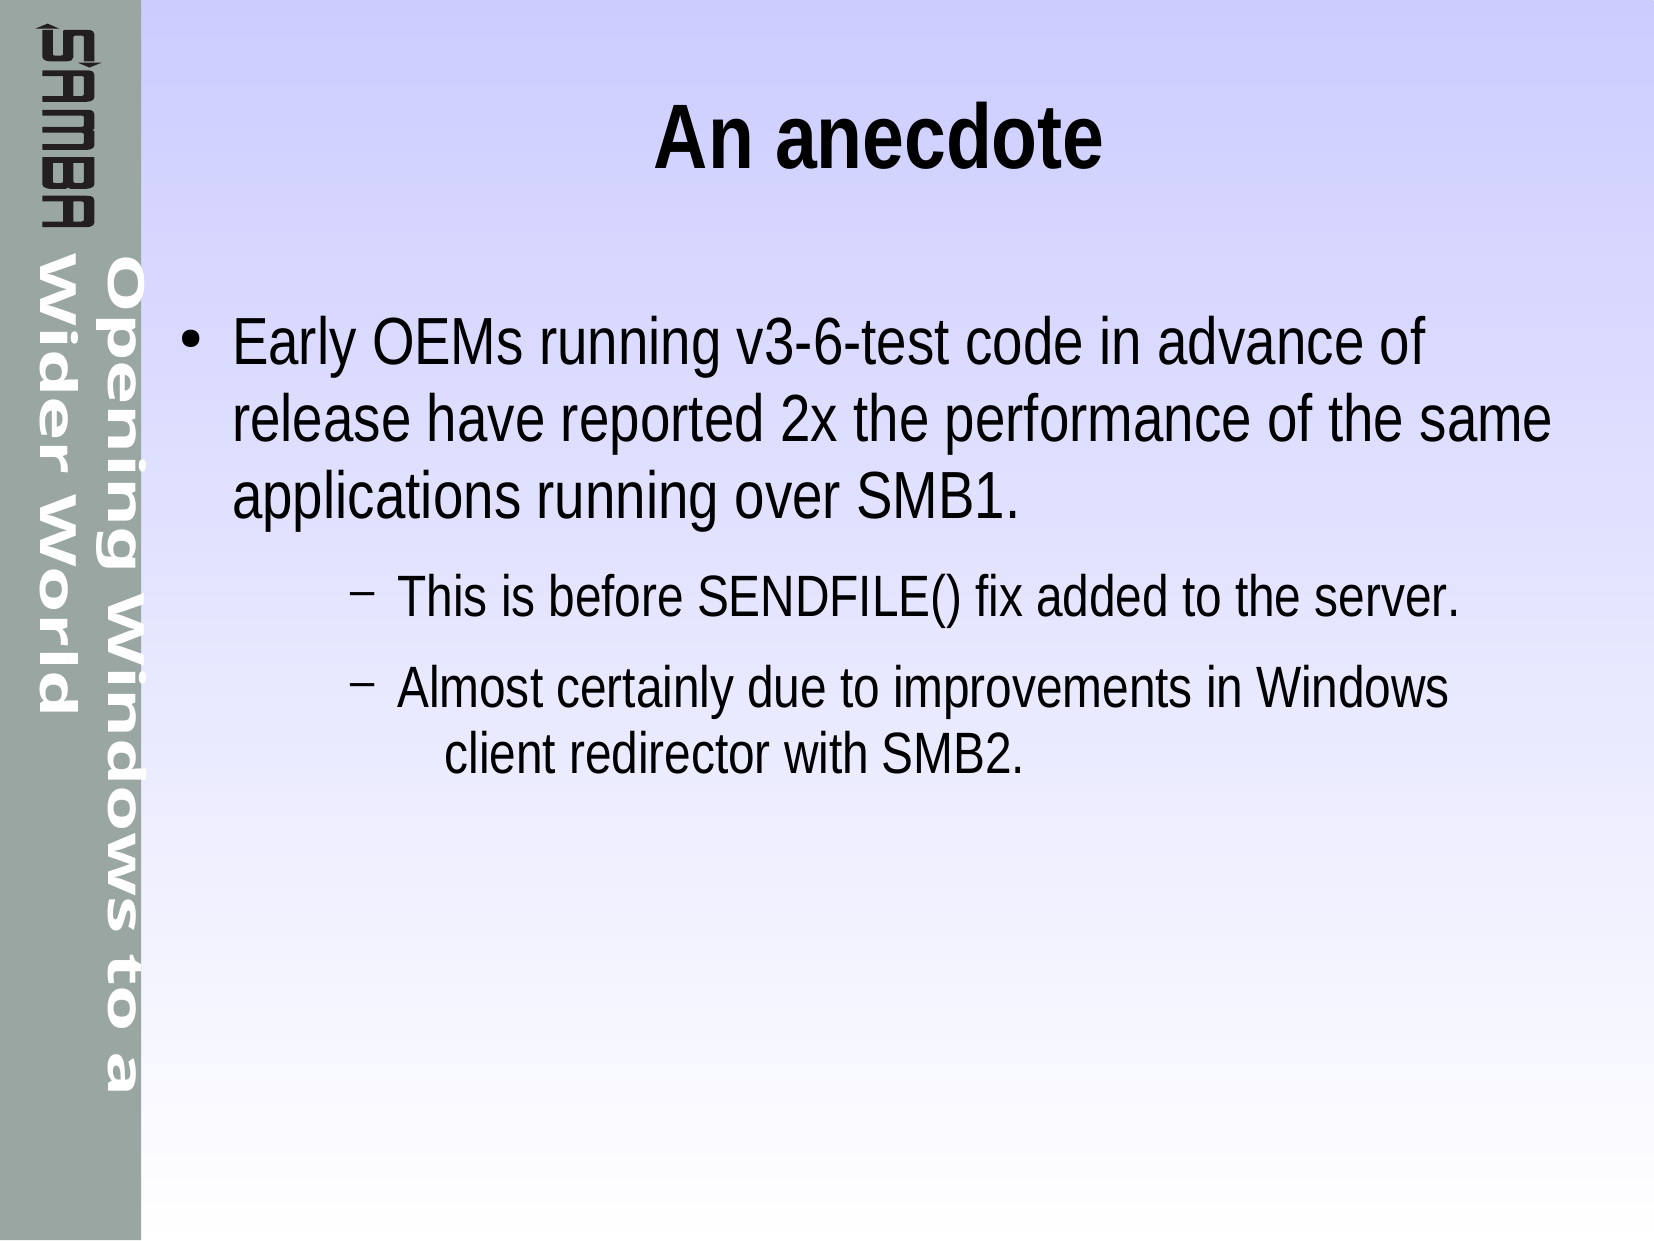

# An anecdote
Early OEMs running v3-6-test code in advance of release have reported 2x the performance of the same applications running over SMB1.
This is before SENDFILE() fix added to the server.
Almost certainly due to improvements in Windows client redirector with SMB2.